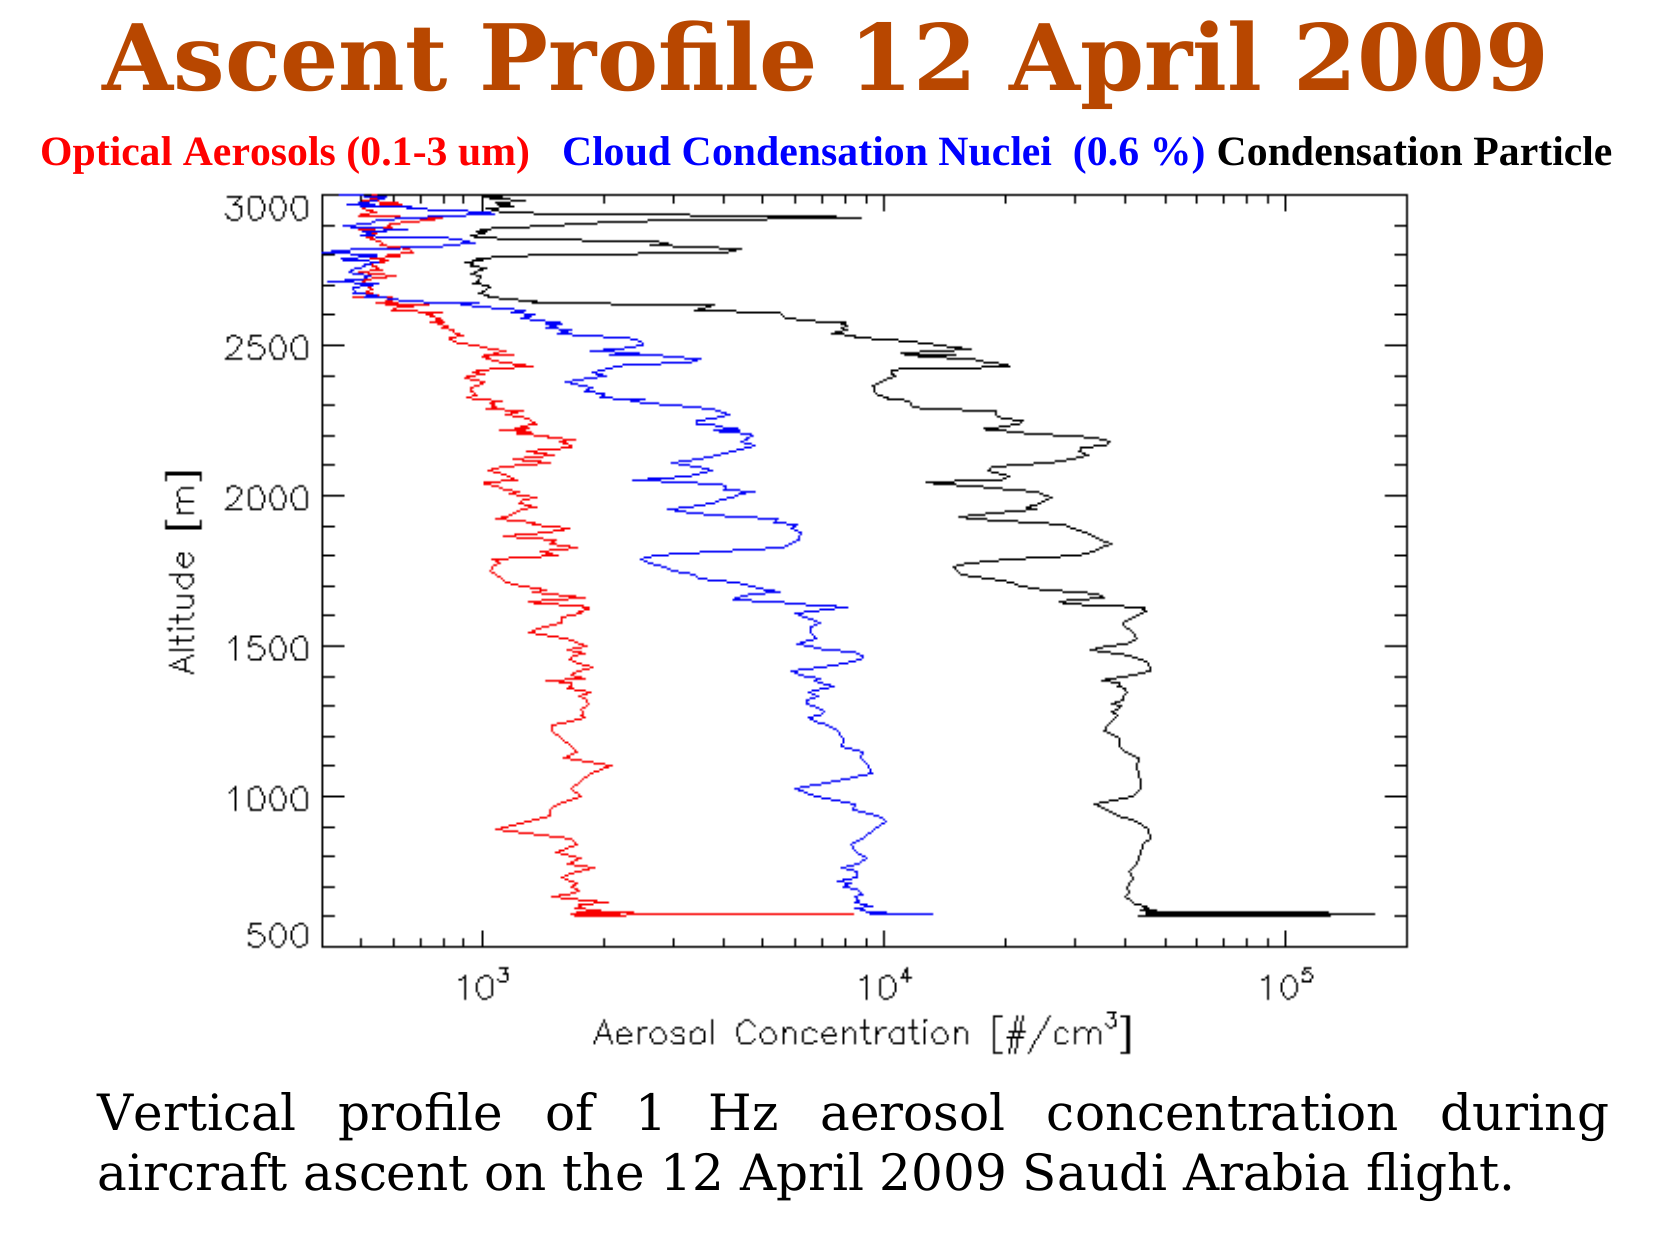

Ascent Profile 12 April 2009
Optical Aerosols (0.1-3 um) Cloud Condensation Nuclei (0.6 %) Condensation Particle
Vertical profile of 1 Hz aerosol concentration during aircraft ascent on the 12 April 2009 Saudi Arabia flight.